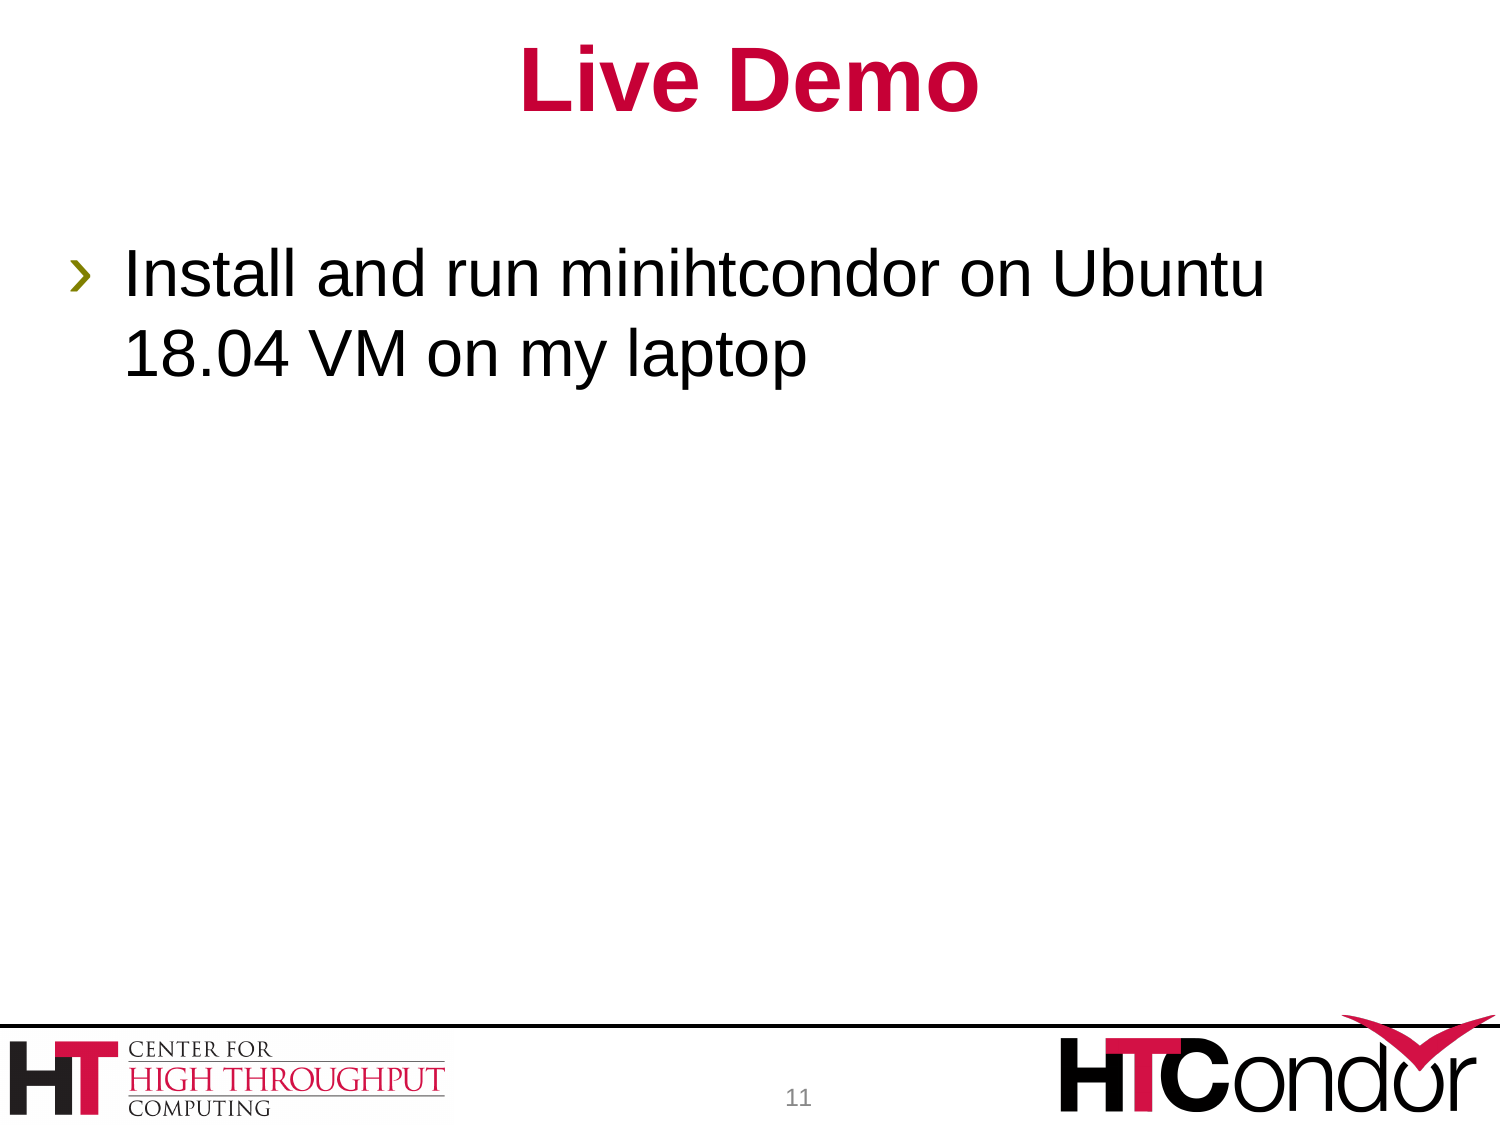

# Live Demo
Install and run minihtcondor on Ubuntu 18.04 VM on my laptop